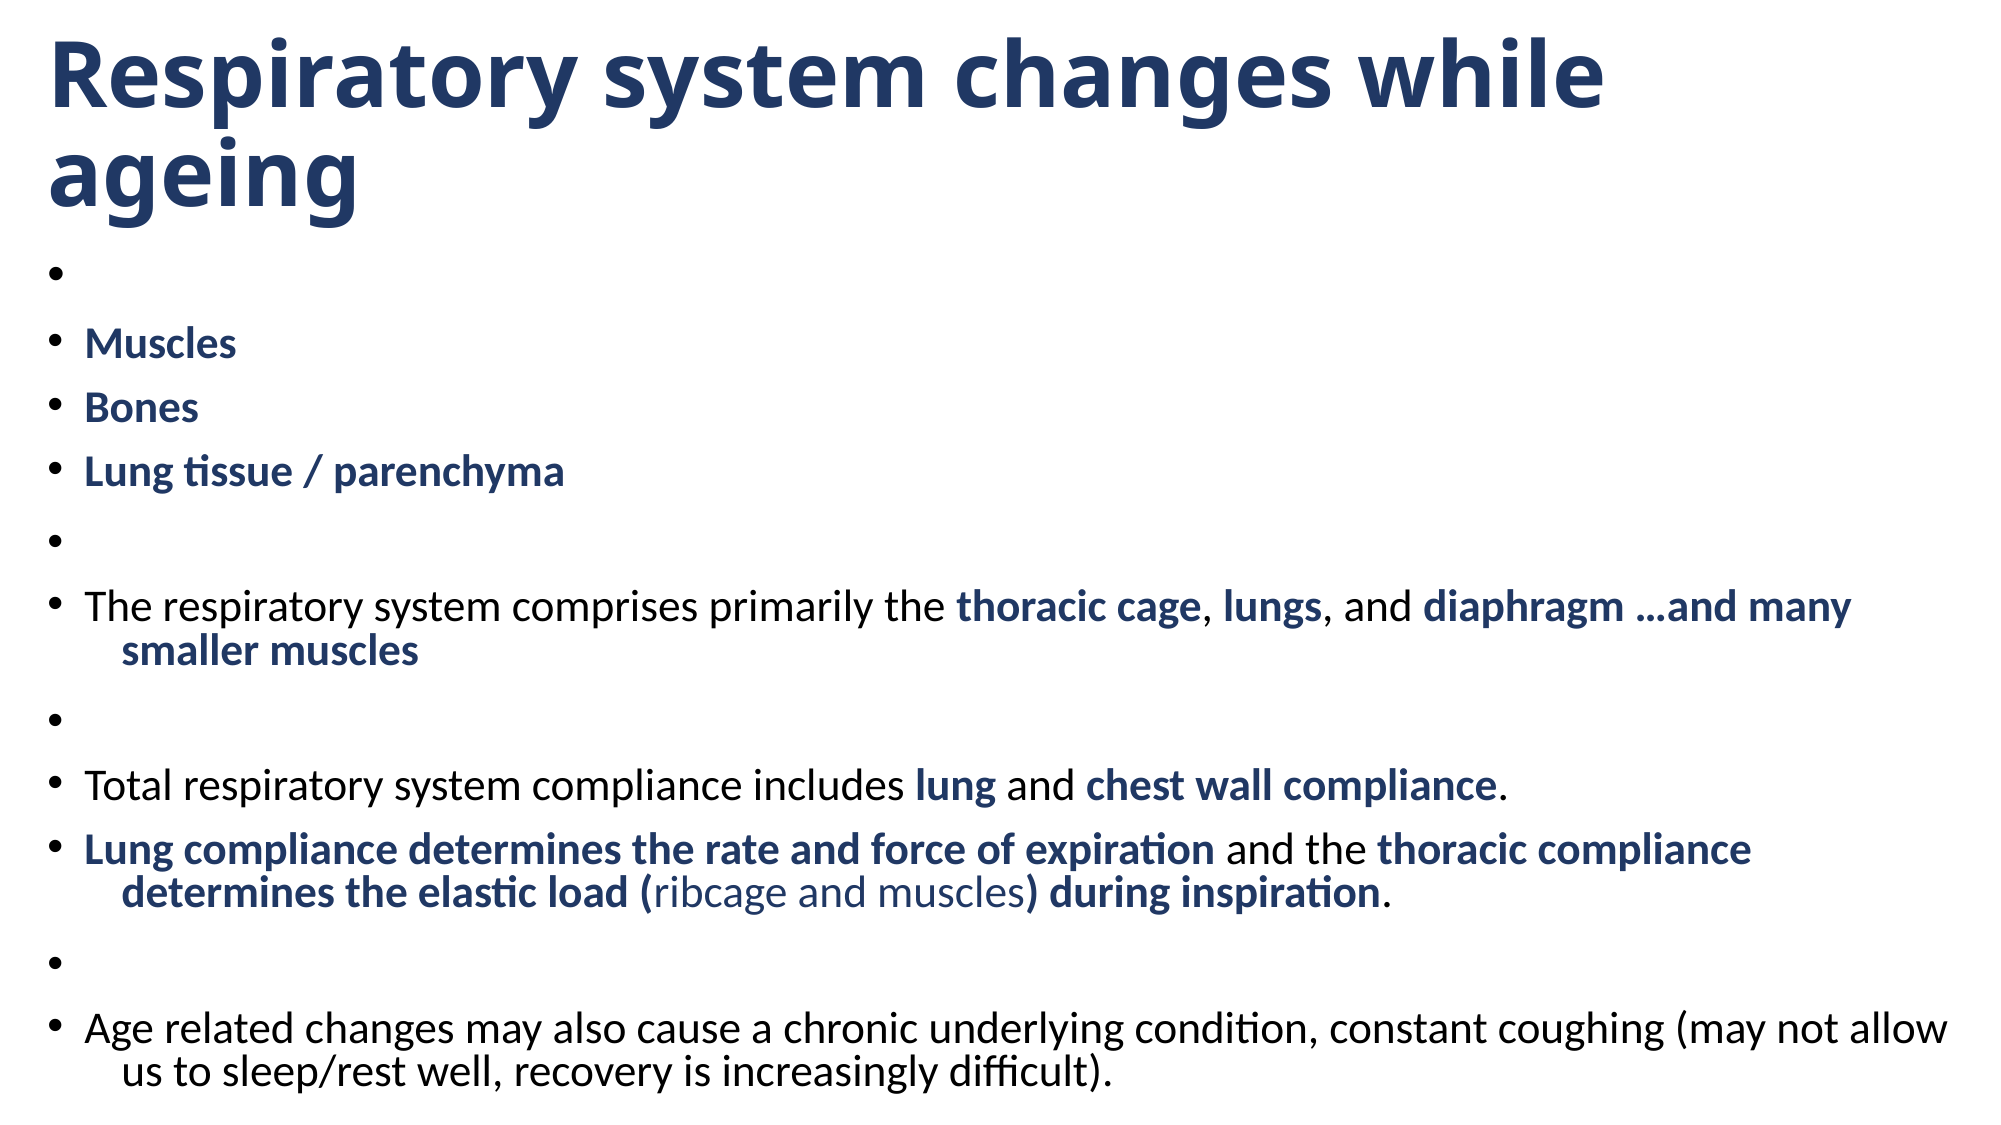

# Respiratory system changes while ageing
Muscles
Bones
Lung tissue / parenchyma
The respiratory system comprises primarily the thoracic cage, lungs, and diaphragm …and many smaller muscles
Total respiratory system compliance includes lung and chest wall compliance.
Lung compliance determines the rate and force of expiration and the thoracic compliance determines the elastic load (ribcage and muscles) during inspiration.
Age related changes may also cause a chronic underlying condition, constant coughing (may not allow us to sleep/rest well, recovery is increasingly difficult).